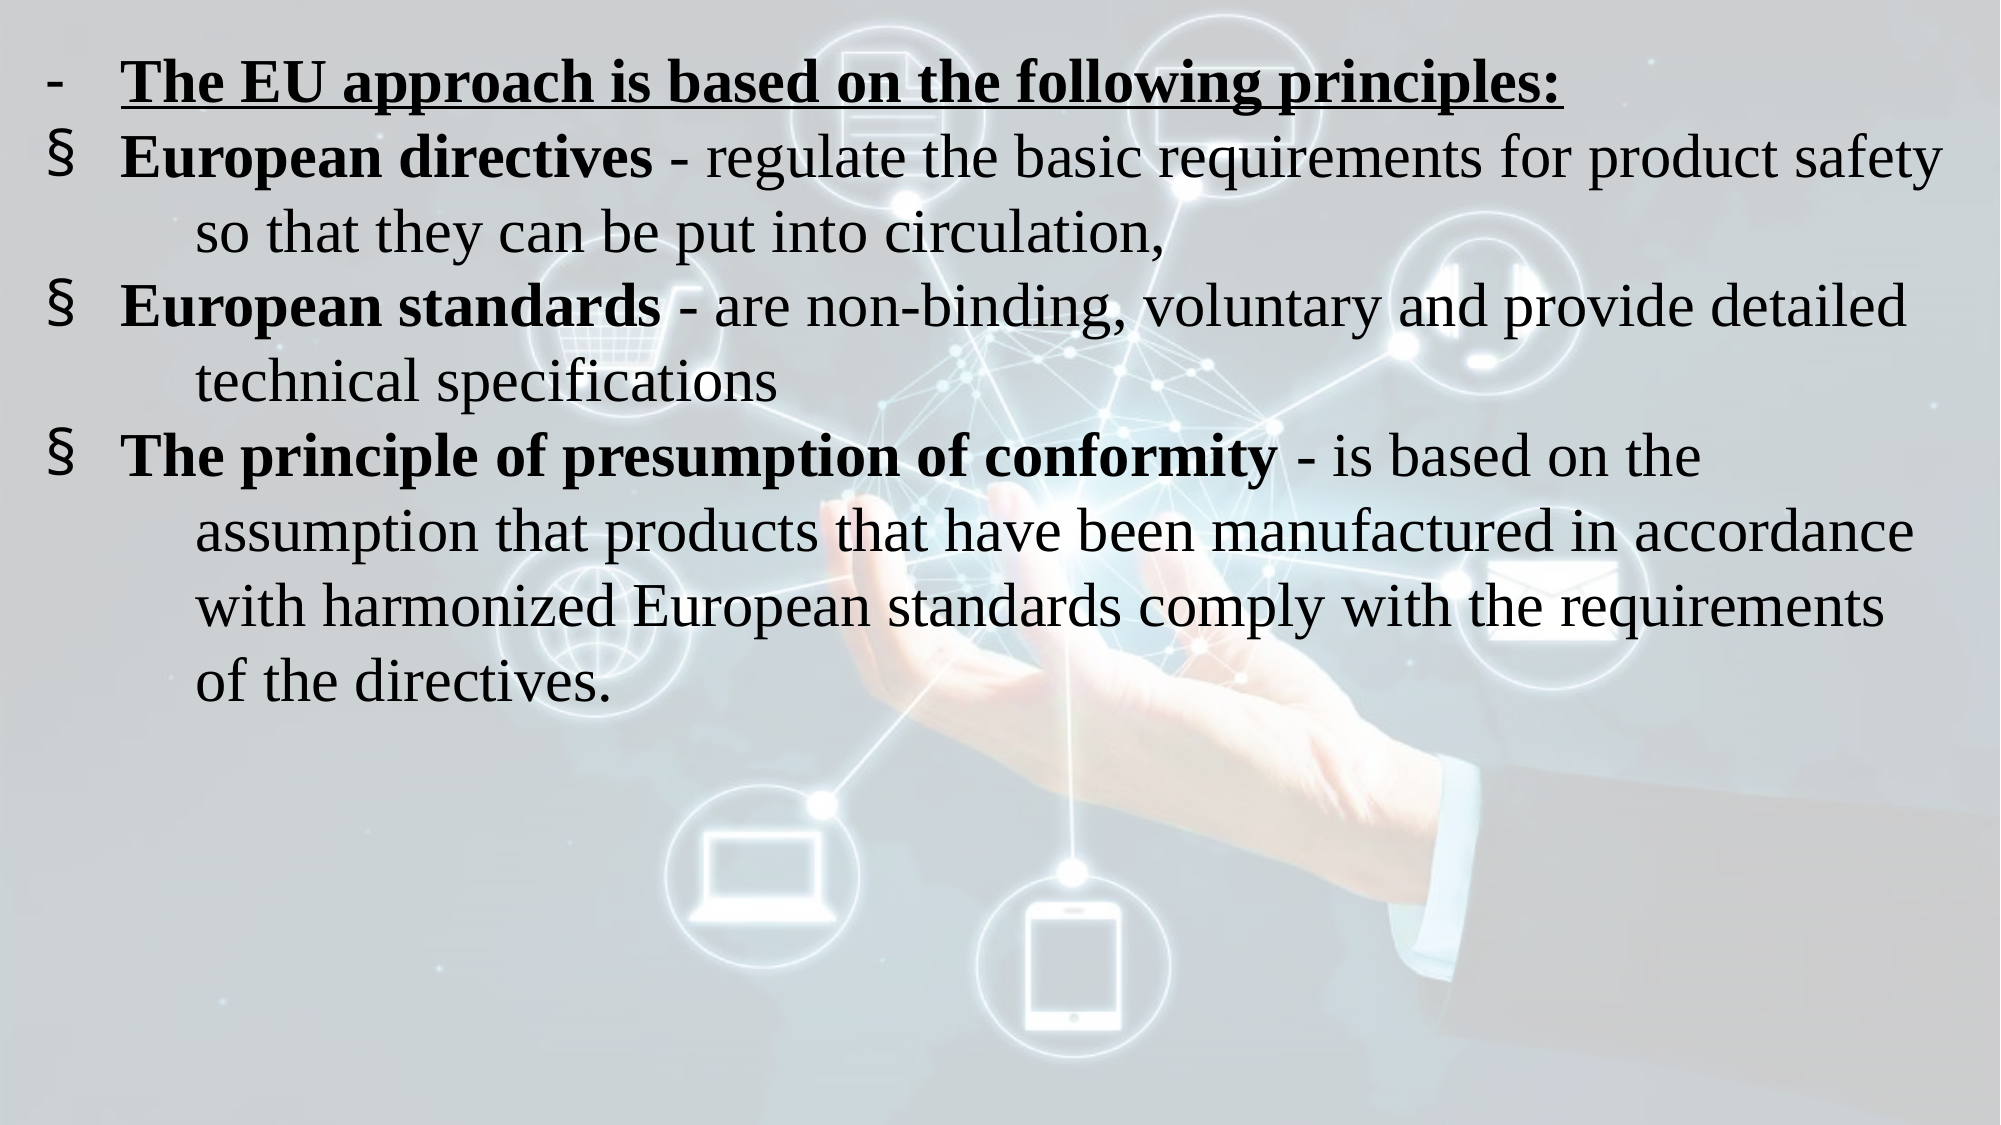

The EU approach is based on the following principles:
European directives - regulate the basic requirements for product safety so that they can be put into circulation,
European standards - are non-binding, voluntary and provide detailed technical specifications
The principle of presumption of conformity - is based on the assumption that products that have been manufactured in accordance with harmonized European standards comply with the requirements of the directives.